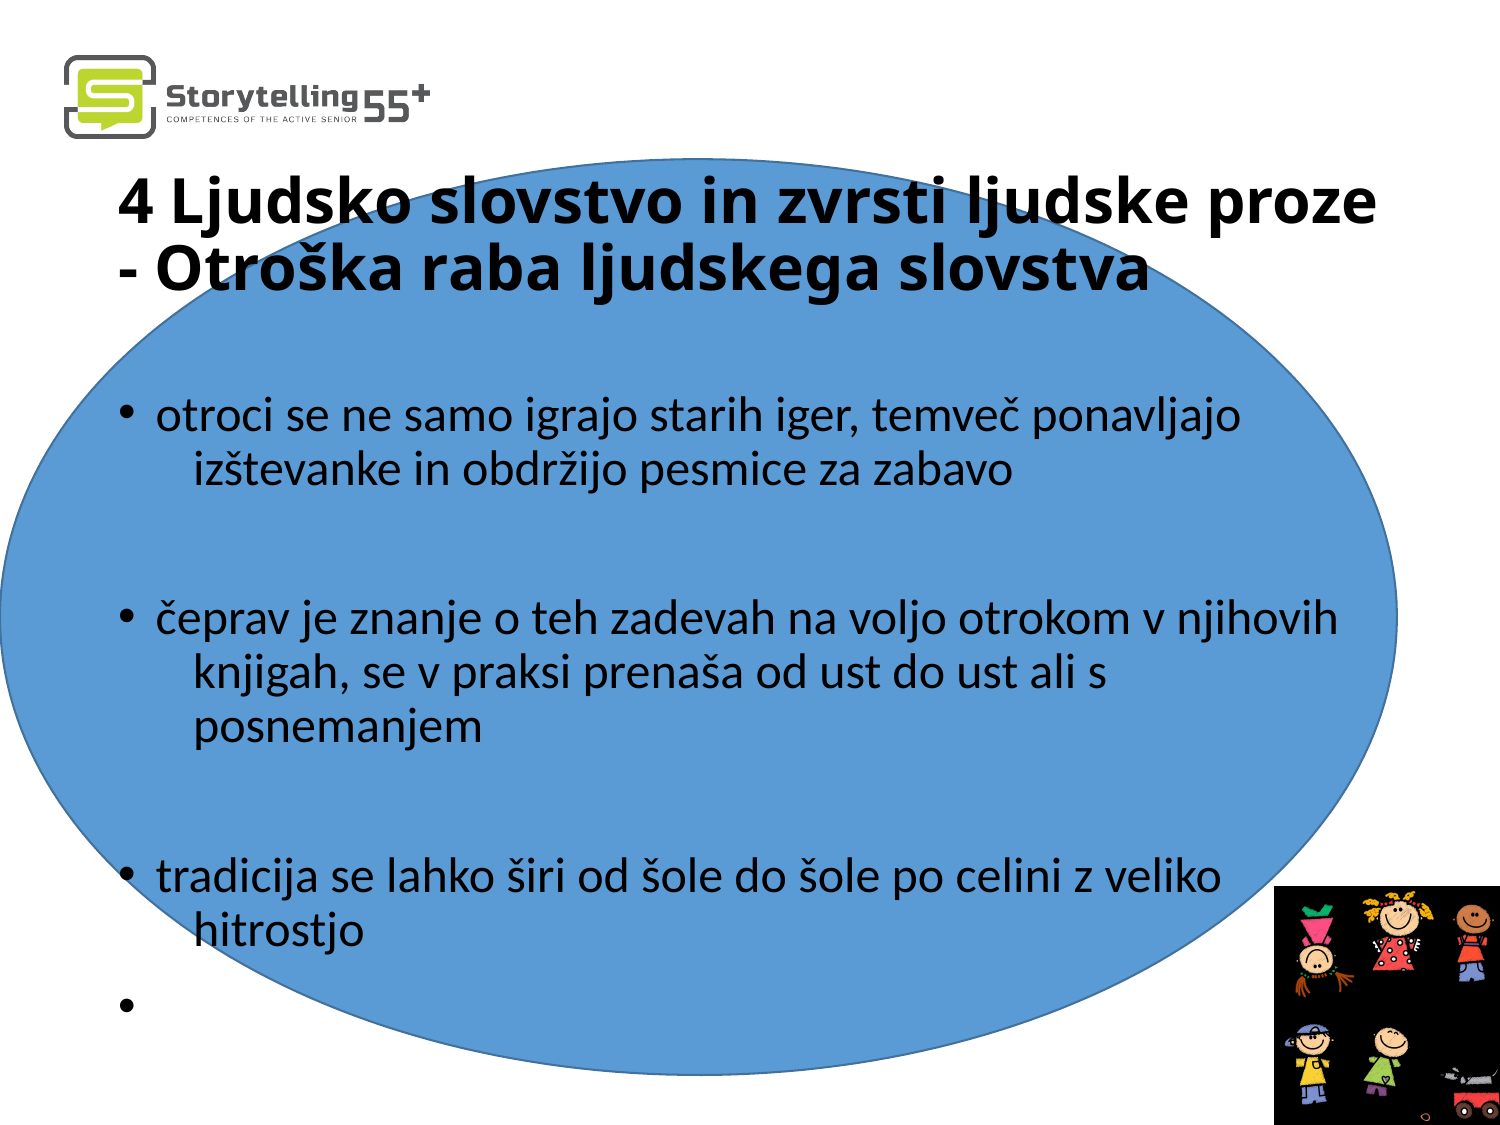

# 4 Ljudsko slovstvo in zvrsti ljudske proze - Otroška raba ljudskega slovstva
otroci se ne samo igrajo starih iger, temveč ponavljajo izštevanke in obdržijo pesmice za zabavo
čeprav je znanje o teh zadevah na voljo otrokom v njihovih knjigah, se v praksi prenaša od ust do ust ali s posnemanjem
tradicija se lahko širi od šole do šole po celini z veliko hitrostjo